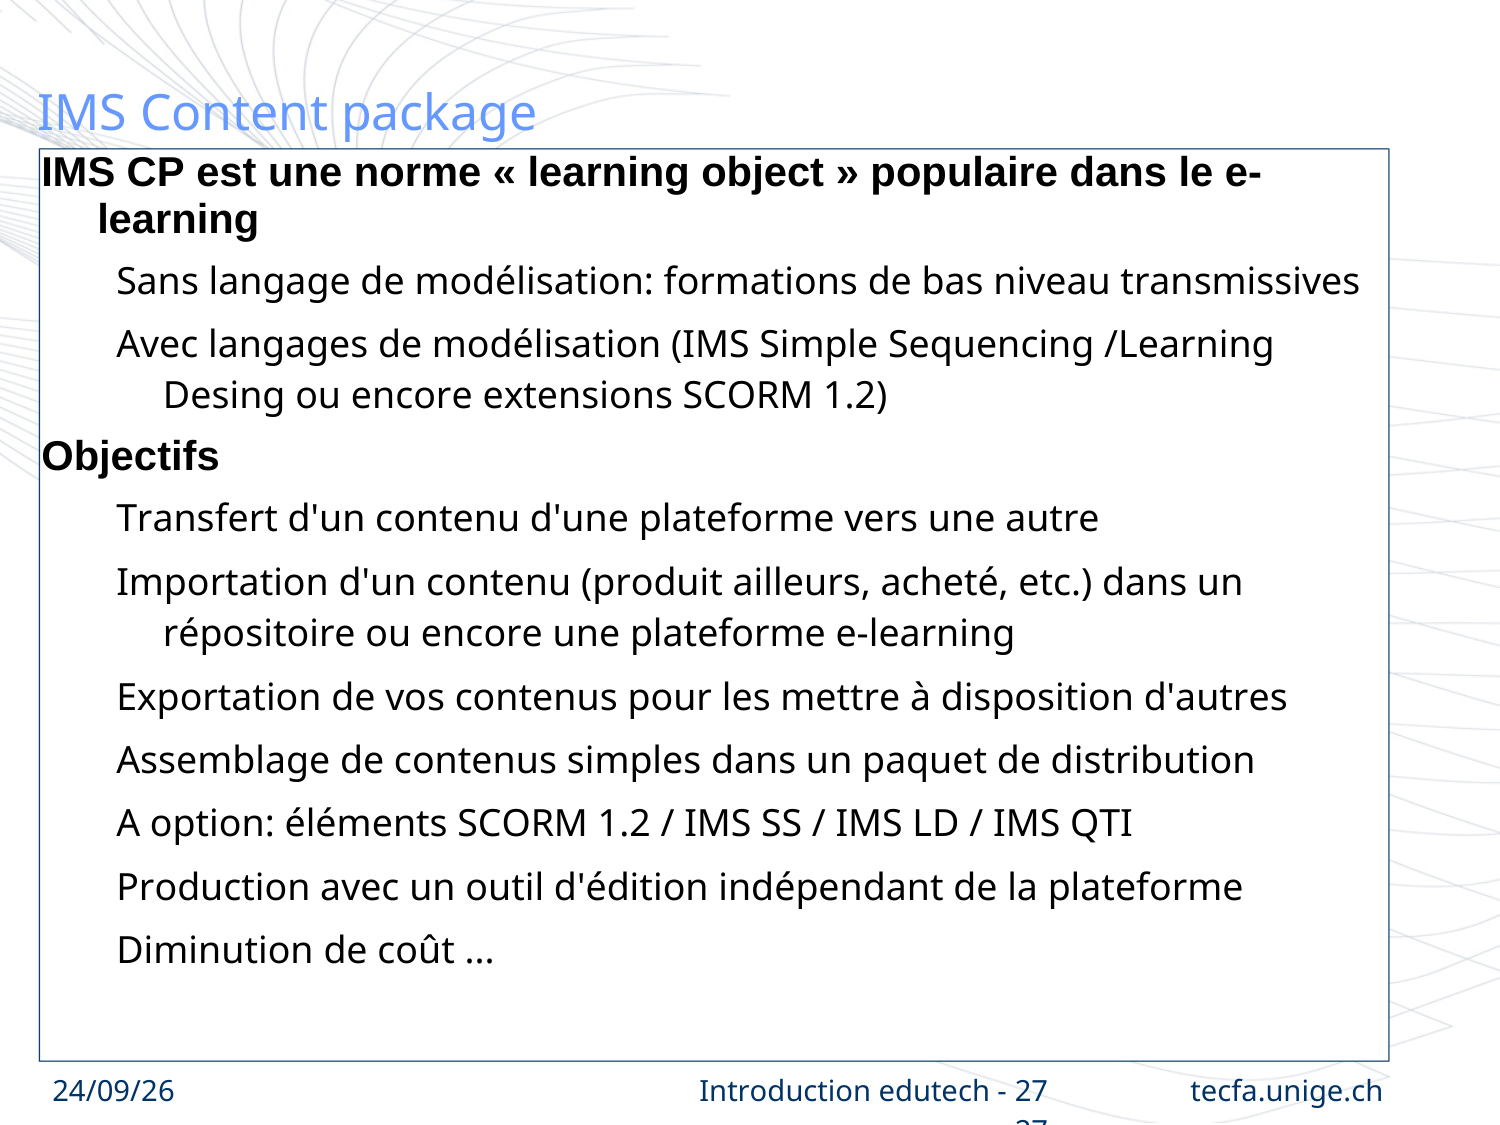

# IMS Content package
IMS CP est une norme « learning object » populaire dans le e-learning
Sans langage de modélisation: formations de bas niveau transmissives
Avec langages de modélisation (IMS Simple Sequencing /Learning Desing ou encore extensions SCORM 1.2)
Objectifs
Transfert d'un contenu d'une plateforme vers une autre
Importation d'un contenu (produit ailleurs, acheté, etc.) dans un répositoire ou encore une plateforme e-learning
Exportation de vos contenus pour les mettre à disposition d'autres
Assemblage de contenus simples dans un paquet de distribution
A option: éléments SCORM 1.2 / IMS SS / IMS LD / IMS QTI
Production avec un outil d'édition indépendant de la plateforme
Diminution de coût ...
27